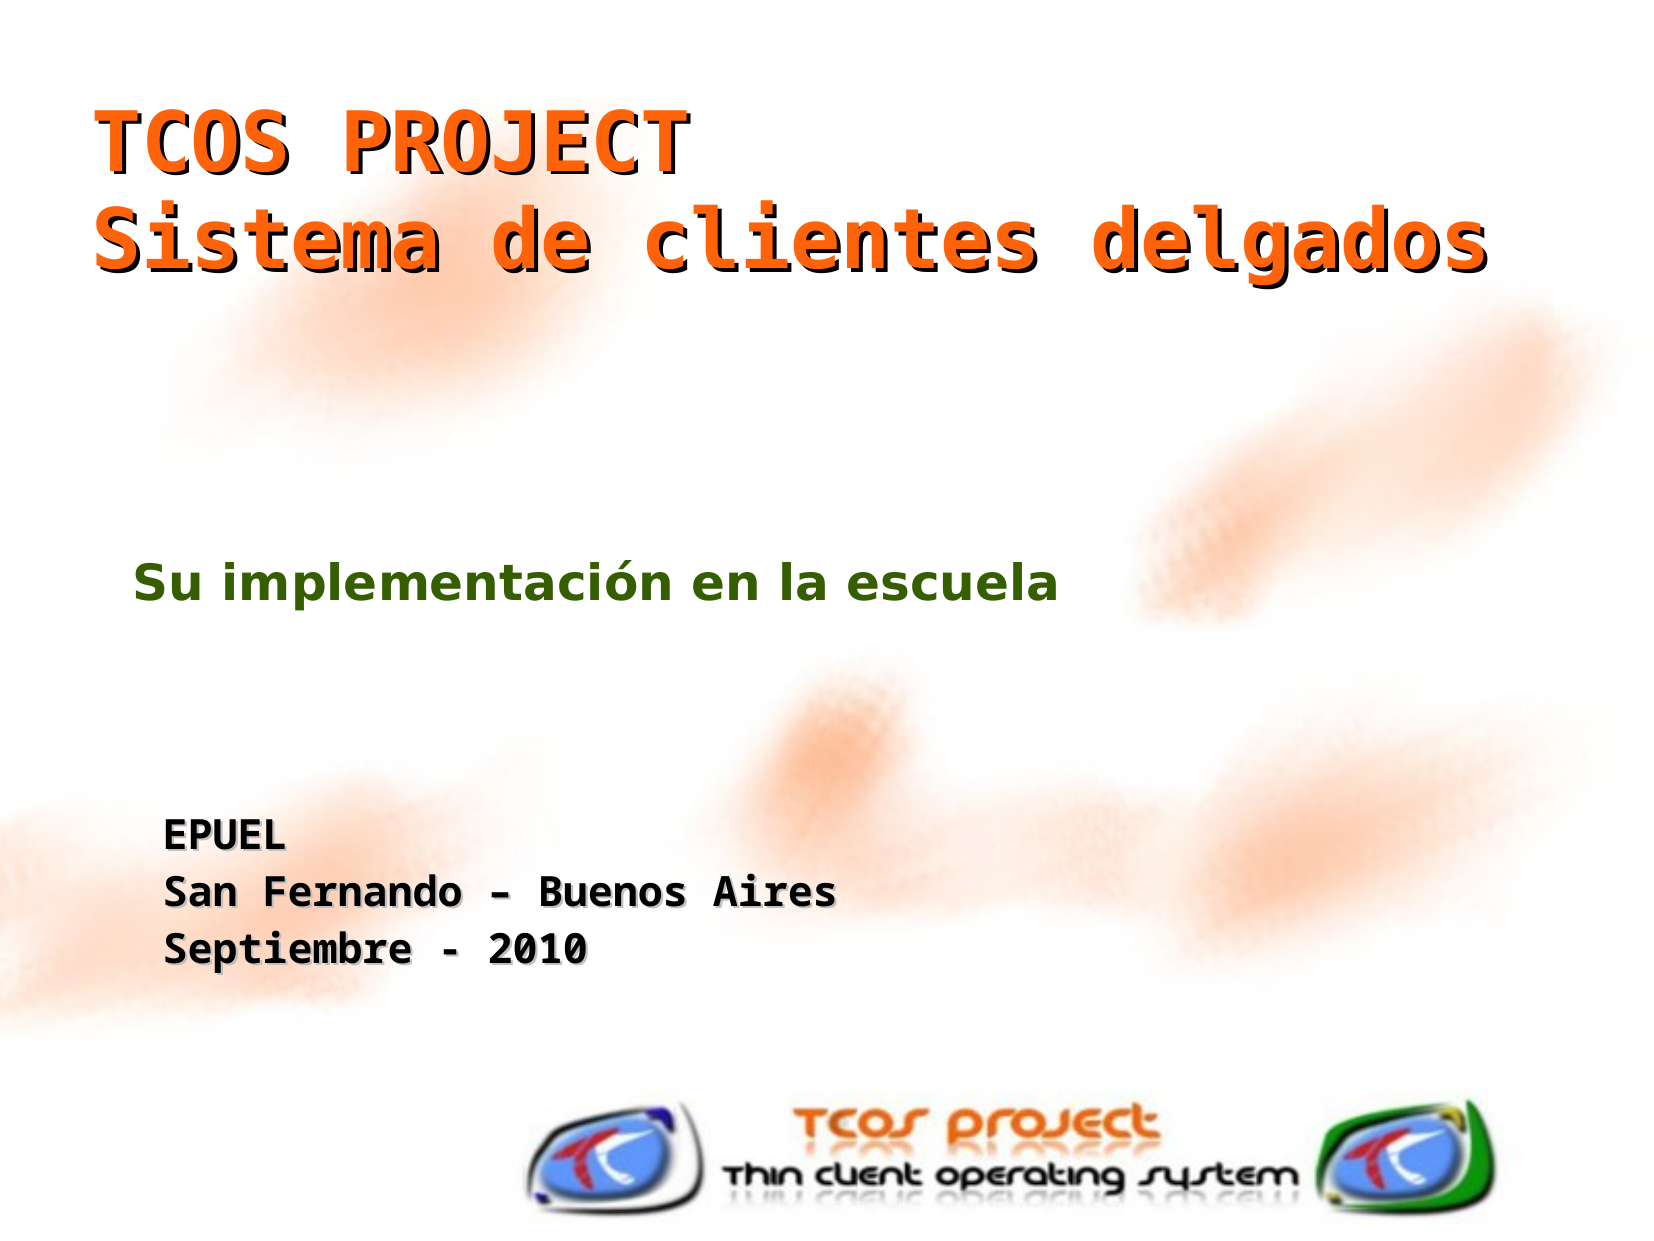

TCOS PROJECT
Sistema de clientes delgados
Su implementación en la escuela
EPUEL
San Fernando – Buenos Aires
Septiembre - 2010